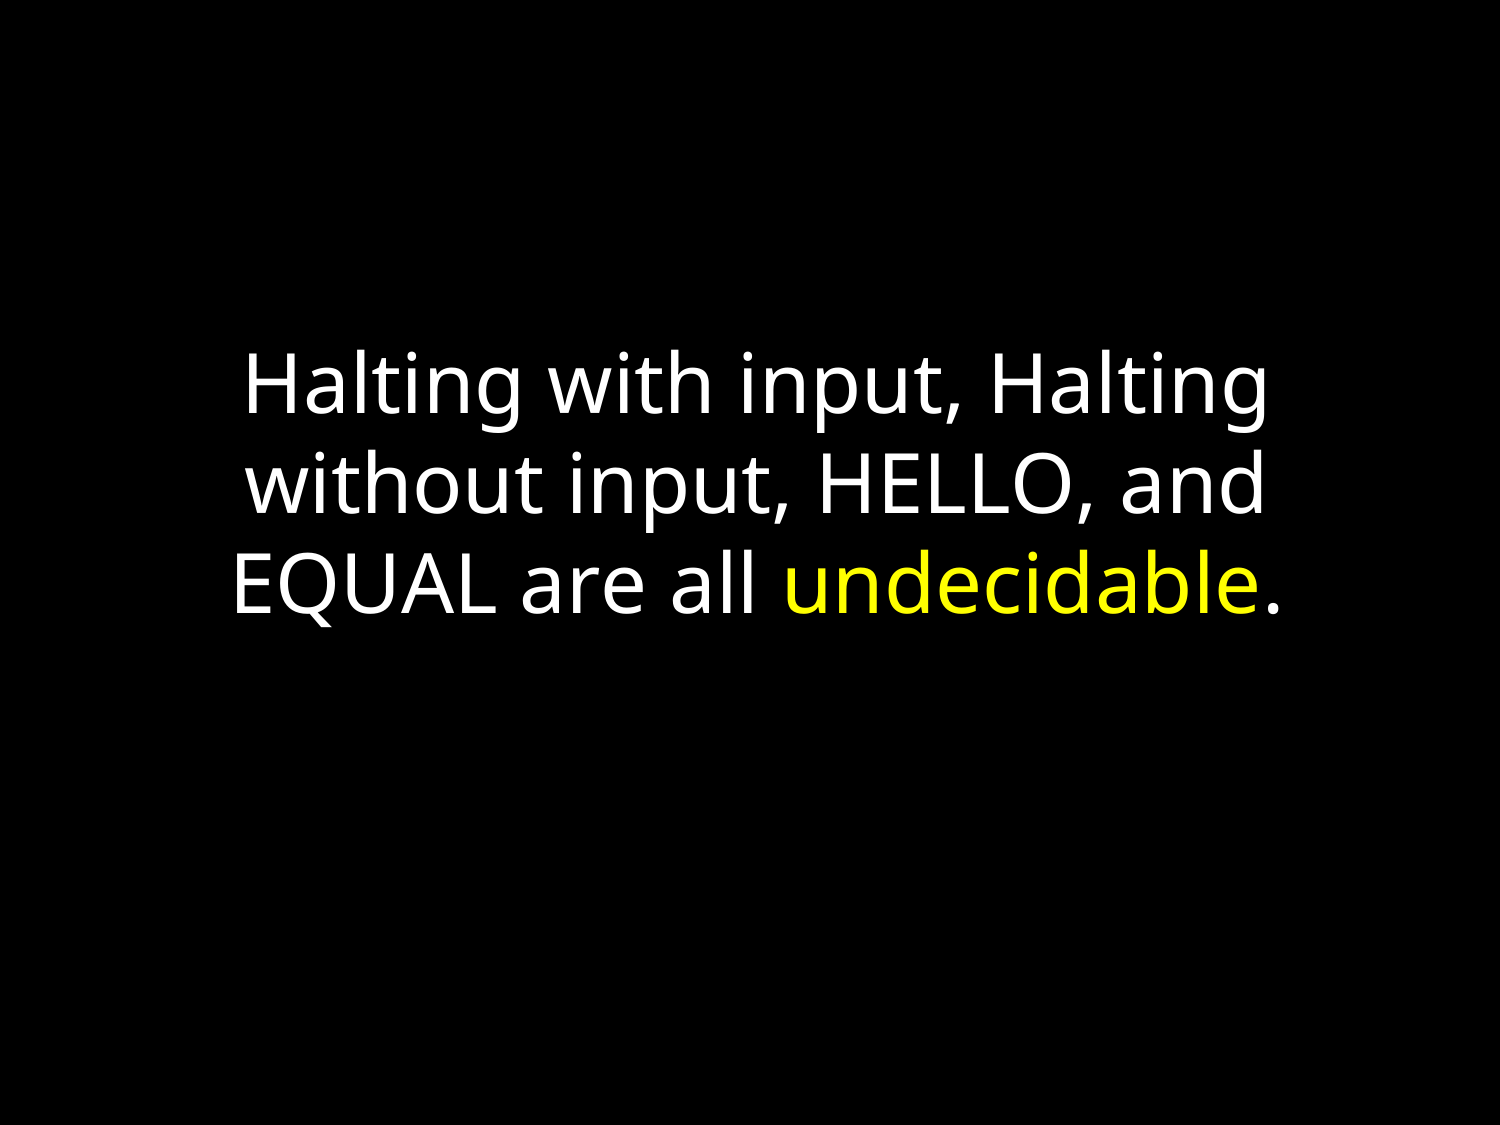

Halting with input, Halting without input, HELLO, and
EQUAL are all undecidable.